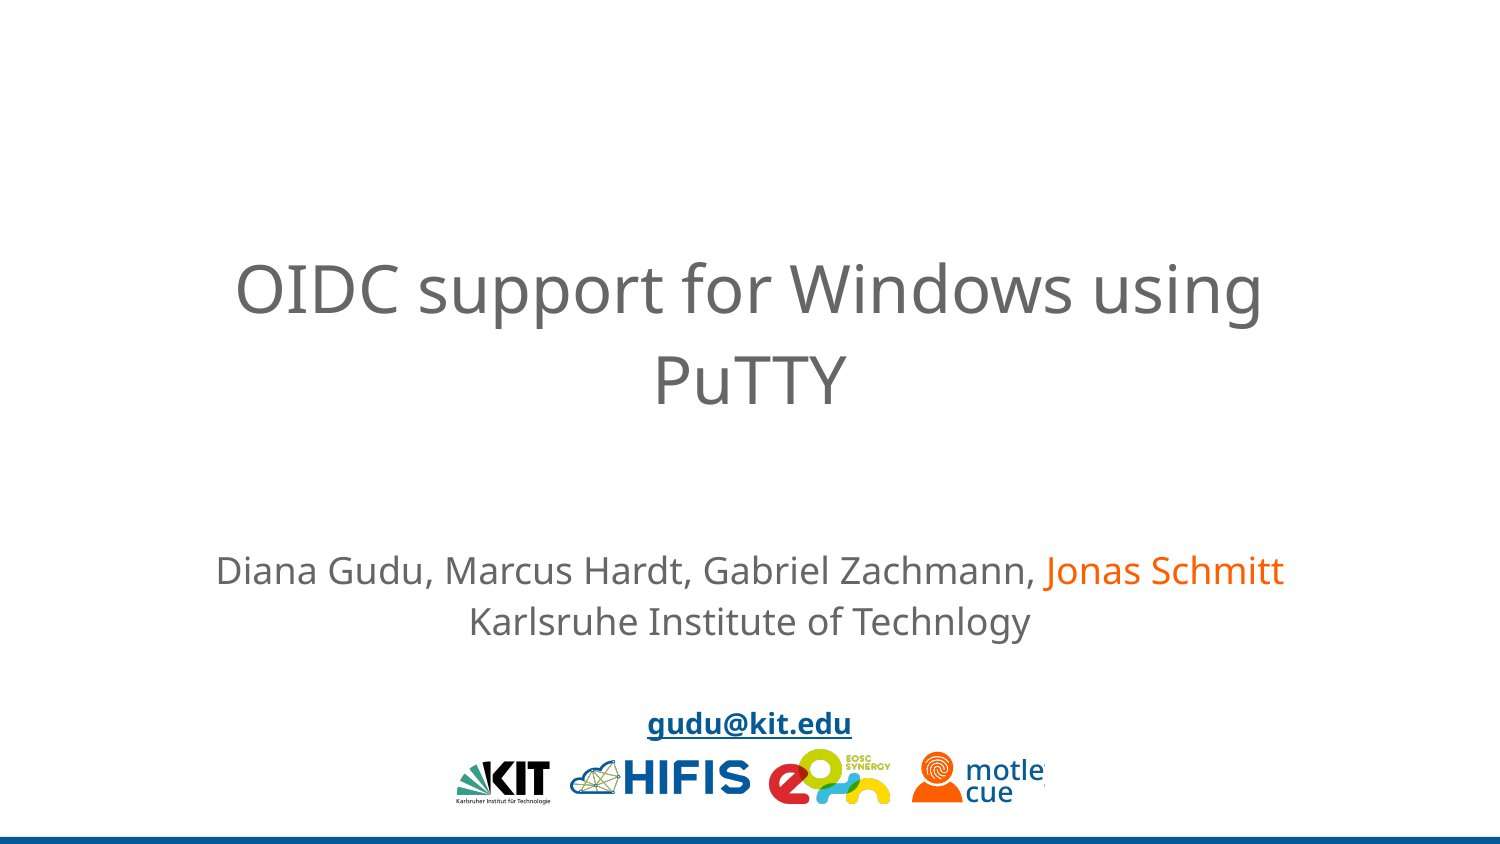

# OIDC support for Windows using PuTTY
Diana Gudu, Marcus Hardt, Gabriel Zachmann, Jonas Schmitt
Karlsruhe Institute of Technlogy
gudu@kit.edu